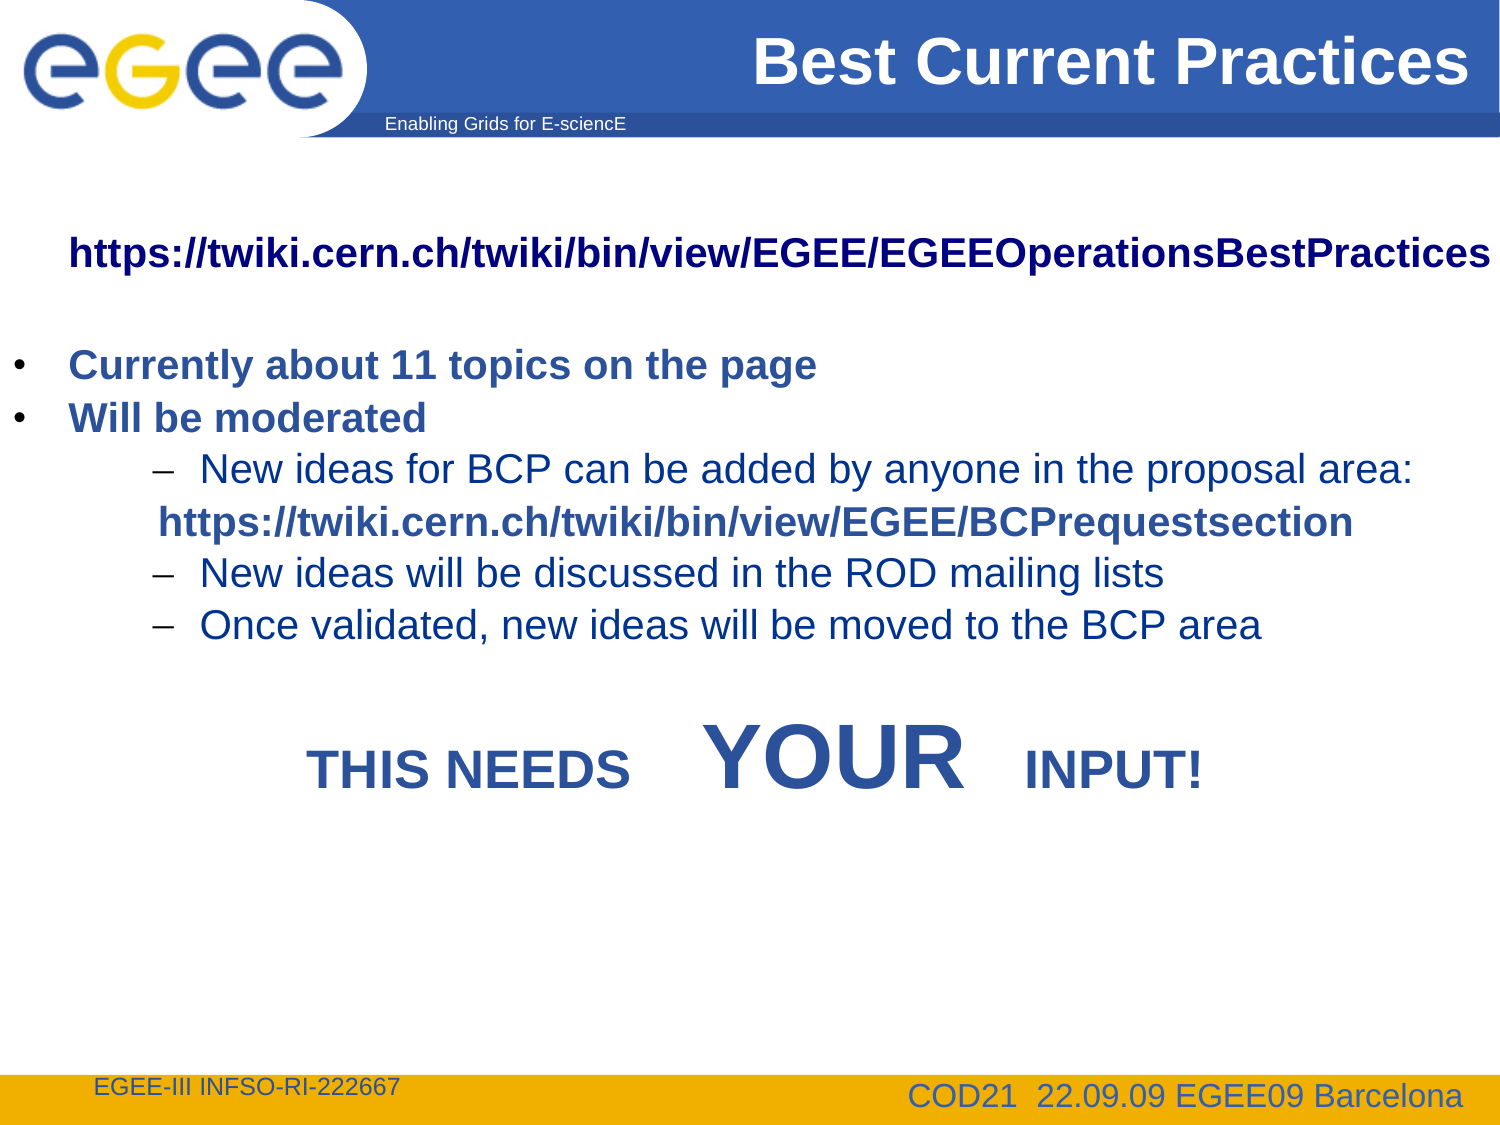

# Best Current Practices
https://twiki.cern.ch/twiki/bin/view/EGEE/EGEEOperationsBestPractices
Currently about 11 topics on the page
Will be moderated
New ideas for BCP can be added by anyone in the proposal area:
https://twiki.cern.ch/twiki/bin/view/EGEE/BCPrequestsection
New ideas will be discussed in the ROD mailing lists
Once validated, new ideas will be moved to the BCP area
THIS NEEDS YOUR INPUT!